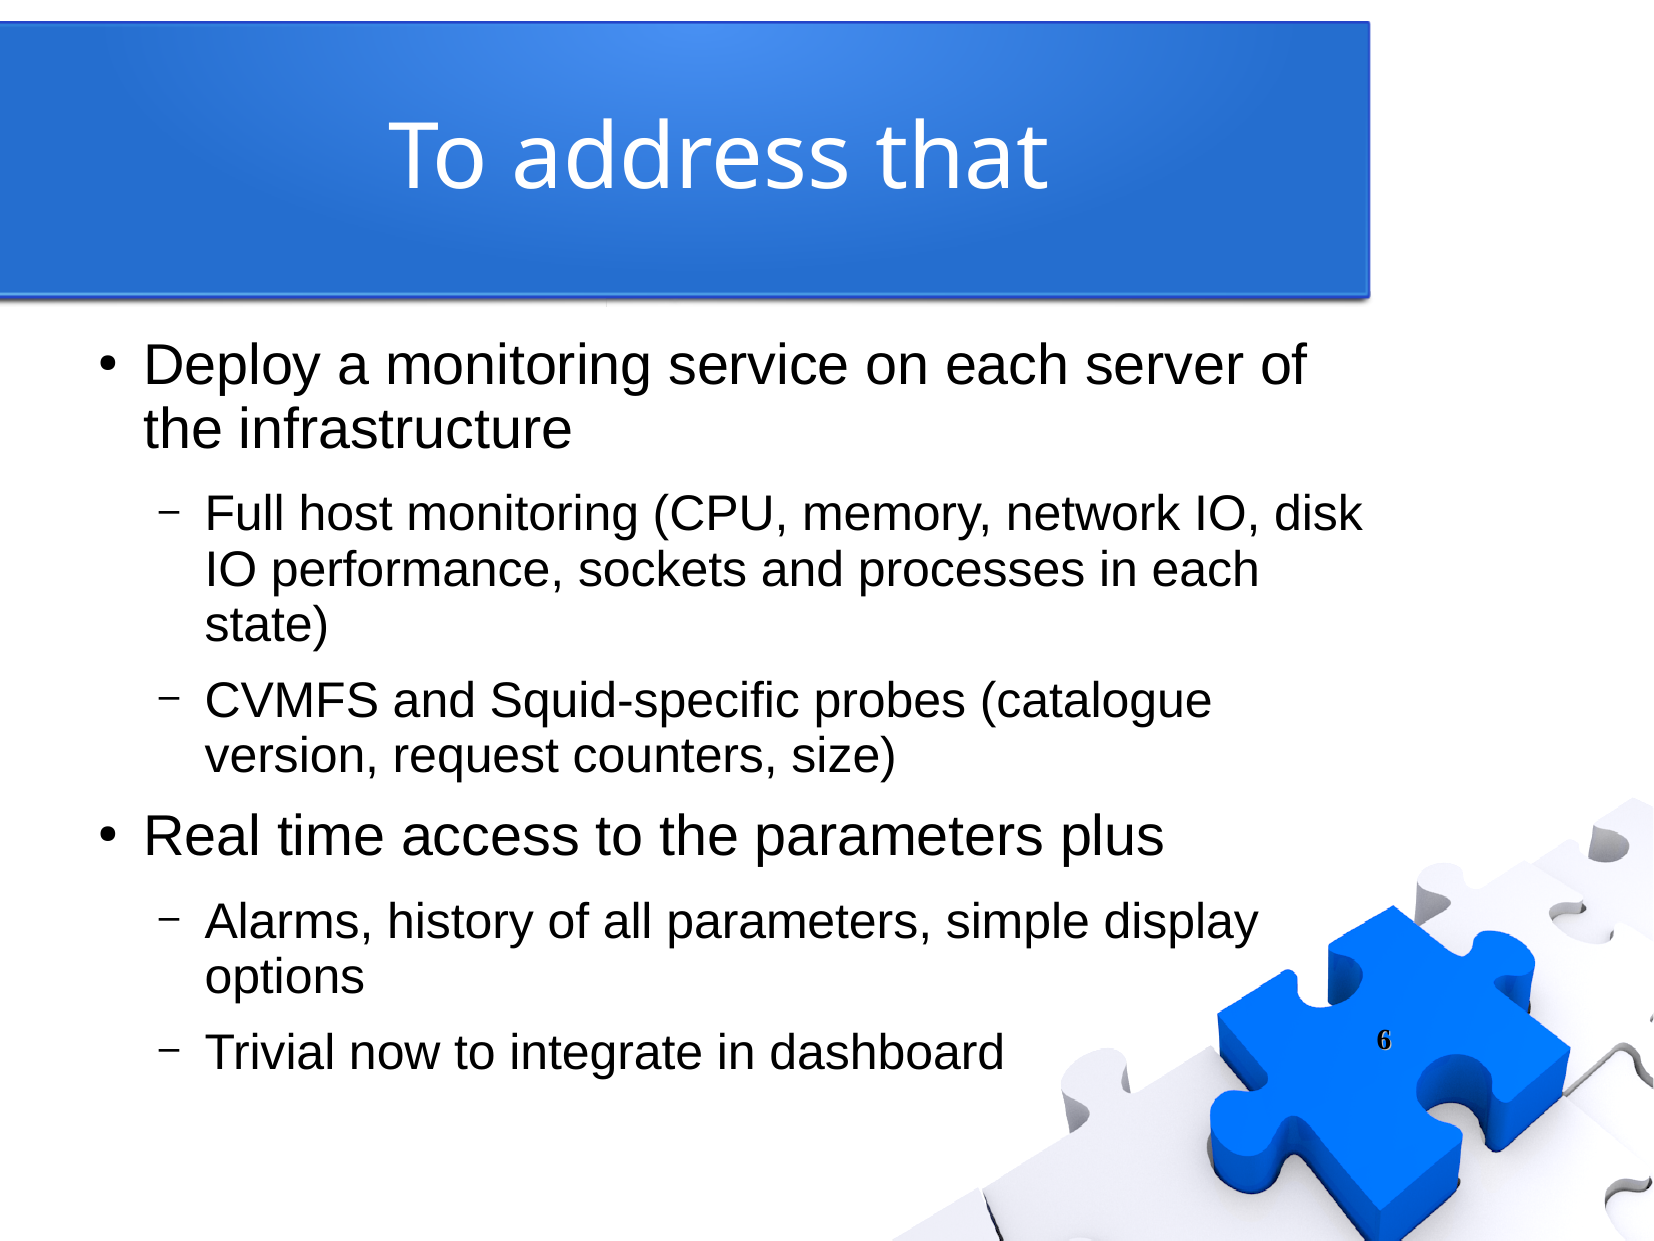

# To address that
Deploy a monitoring service on each server of the infrastructure
Full host monitoring (CPU, memory, network IO, disk IO performance, sockets and processes in each state)
CVMFS and Squid-specific probes (catalogue version, request counters, size)
Real time access to the parameters plus
Alarms, history of all parameters, simple display options
Trivial now to integrate in dashboard
6